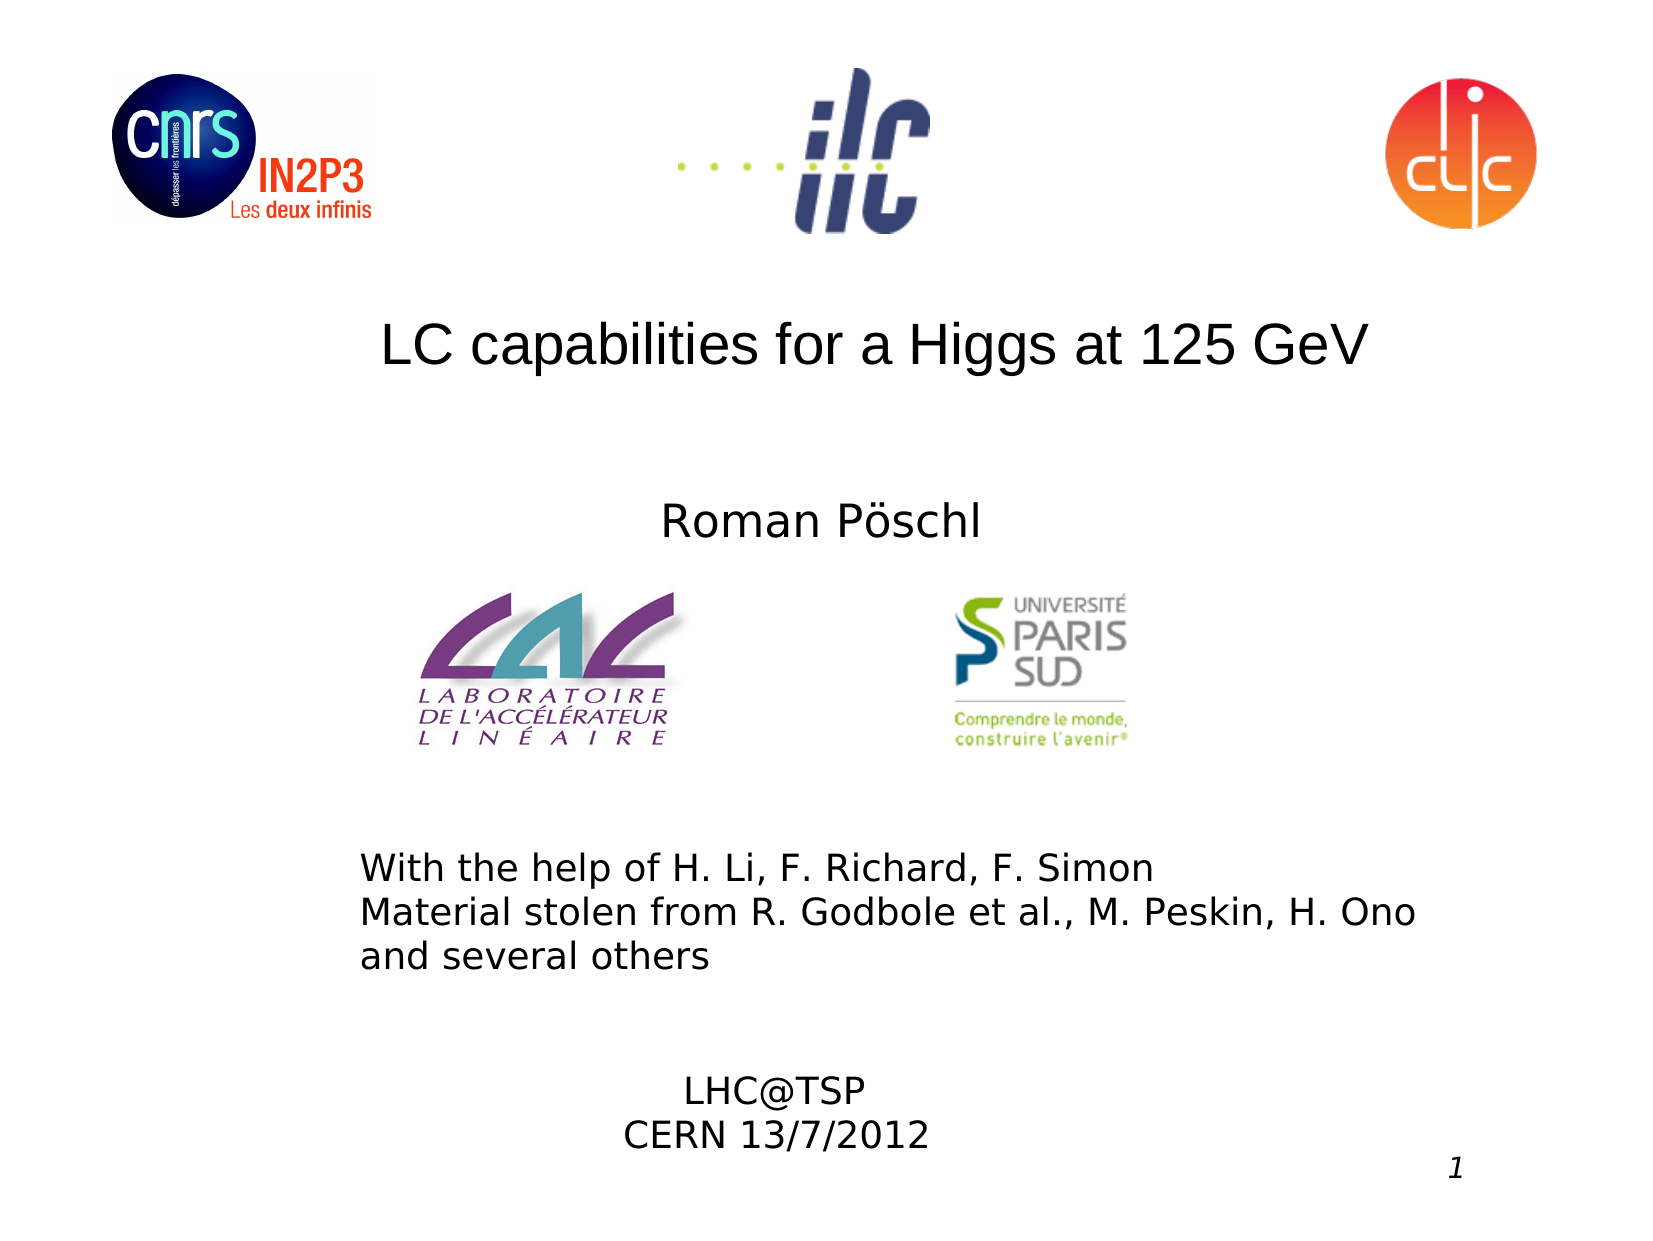

LC capabilities for a Higgs at 125 GeV
LHC
 Roman Pöschl
With the help of H. Li, F. Richard, F. Simon
Material stolen from R. Godbole et al., M. Peskin, H. Ono
and several others
 LHC@TSP
 CERN 13/7/2012